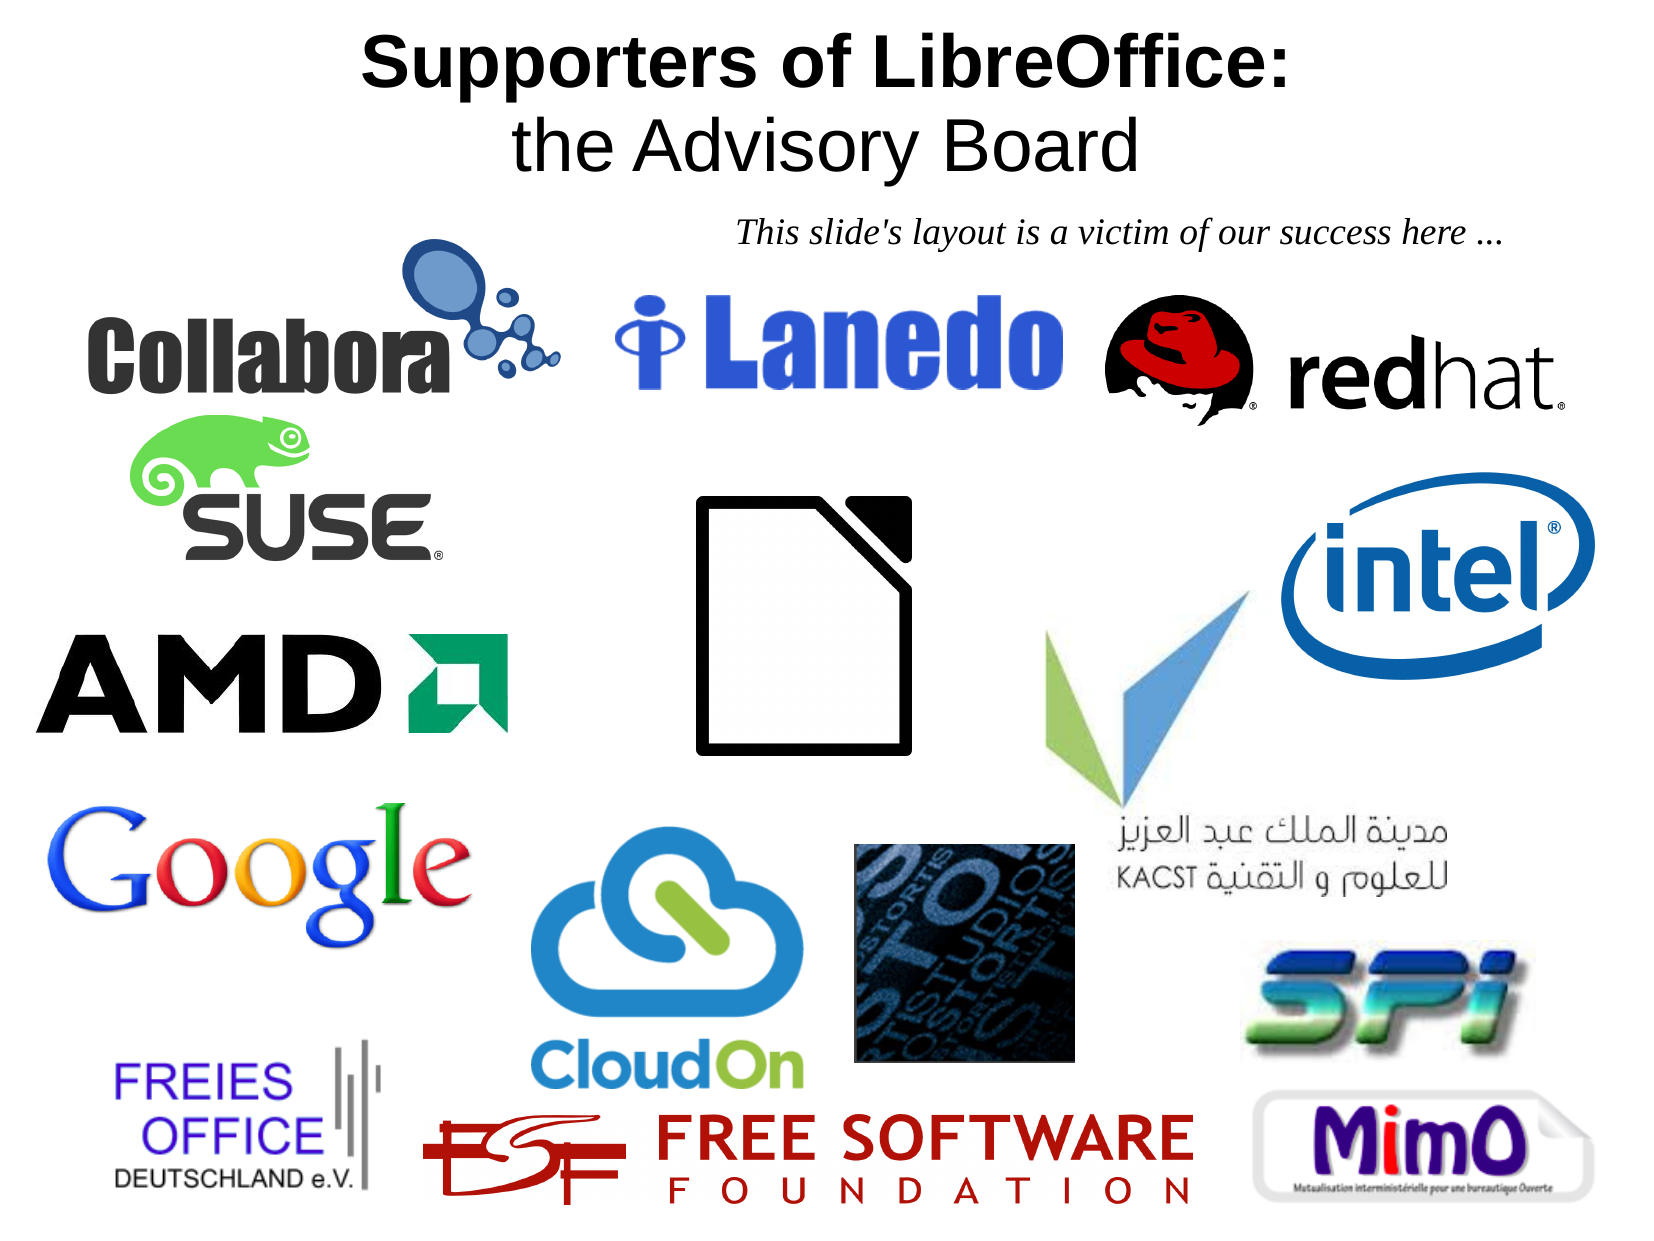

# Supporters of LibreOffice: the Advisory Board
This slide's layout is a victim of our success here ...
11